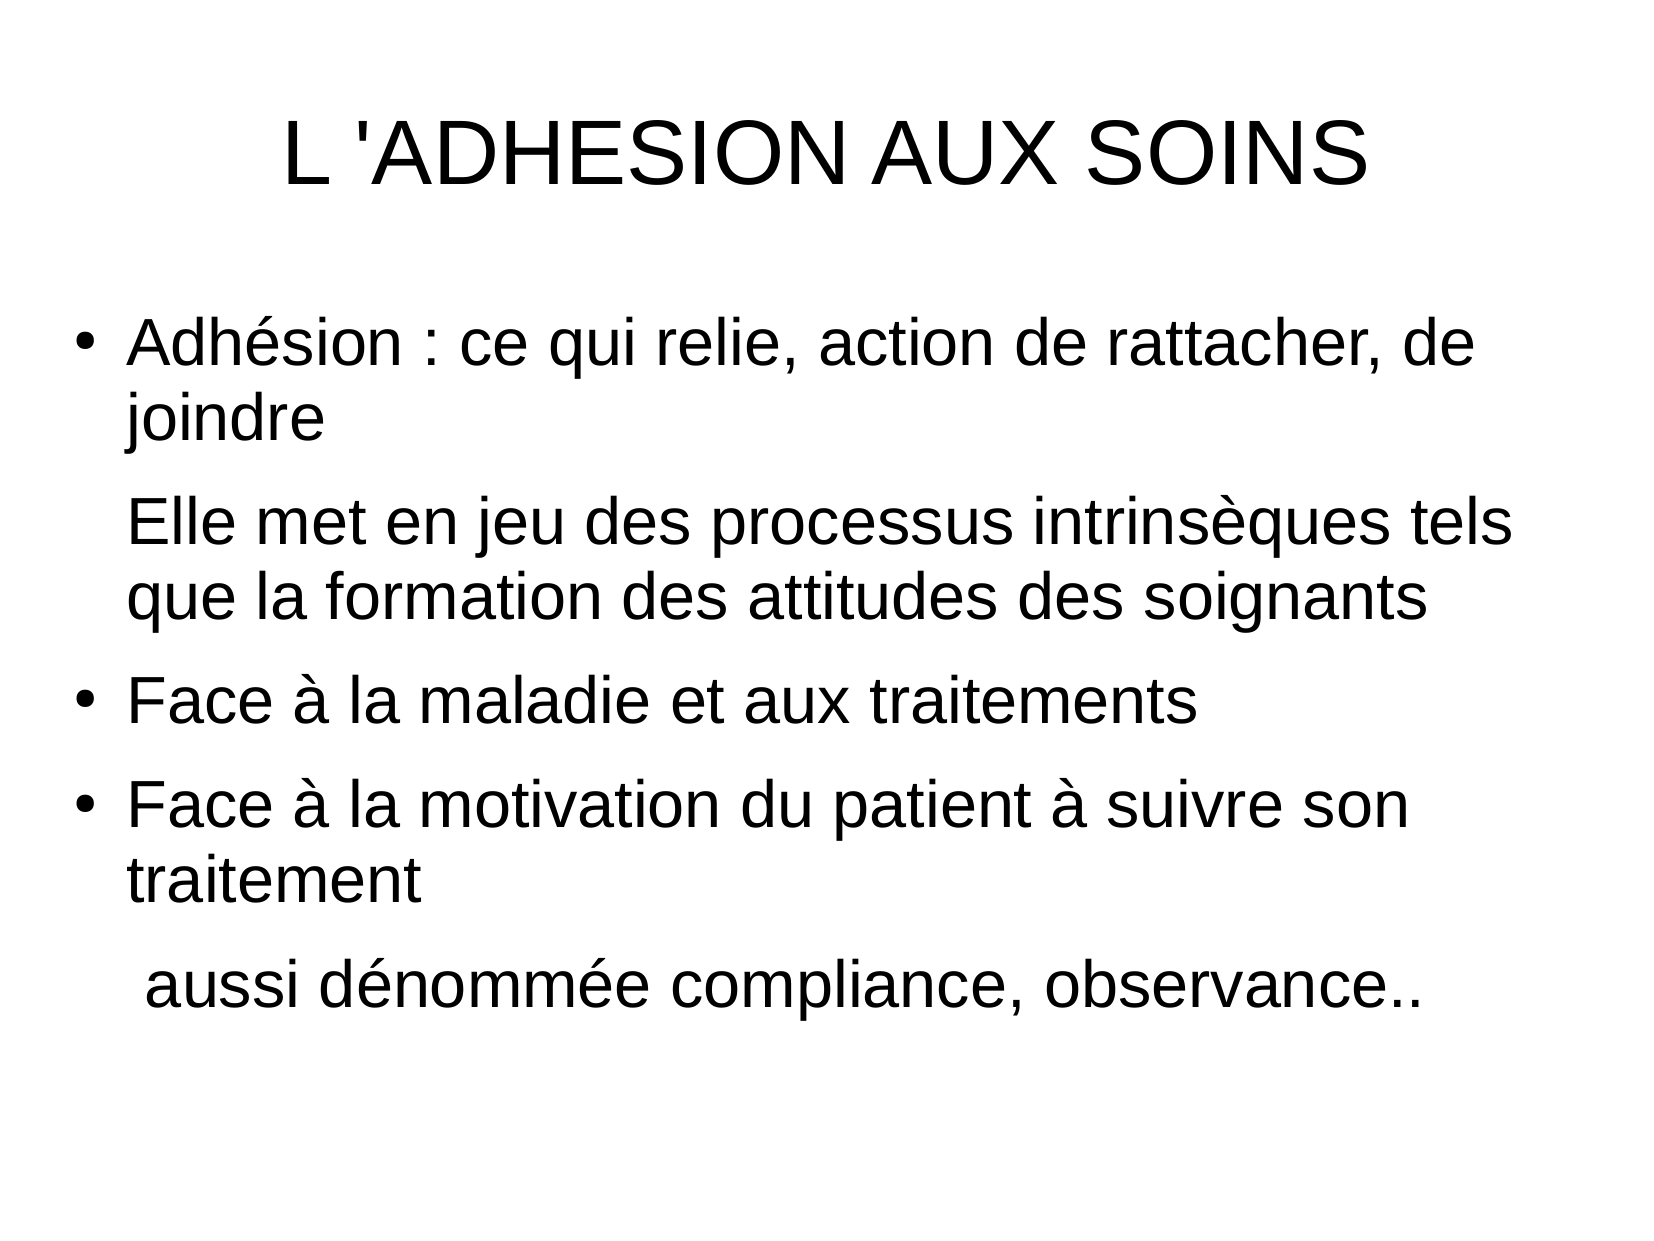

# L 'ADHESION AUX SOINS
Adhésion : ce qui relie, action de rattacher, de joindre
Elle met en jeu des processus intrinsèques tels que la formation des attitudes des soignants
Face à la maladie et aux traitements
Face à la motivation du patient à suivre son traitement
 aussi dénommée compliance, observance..